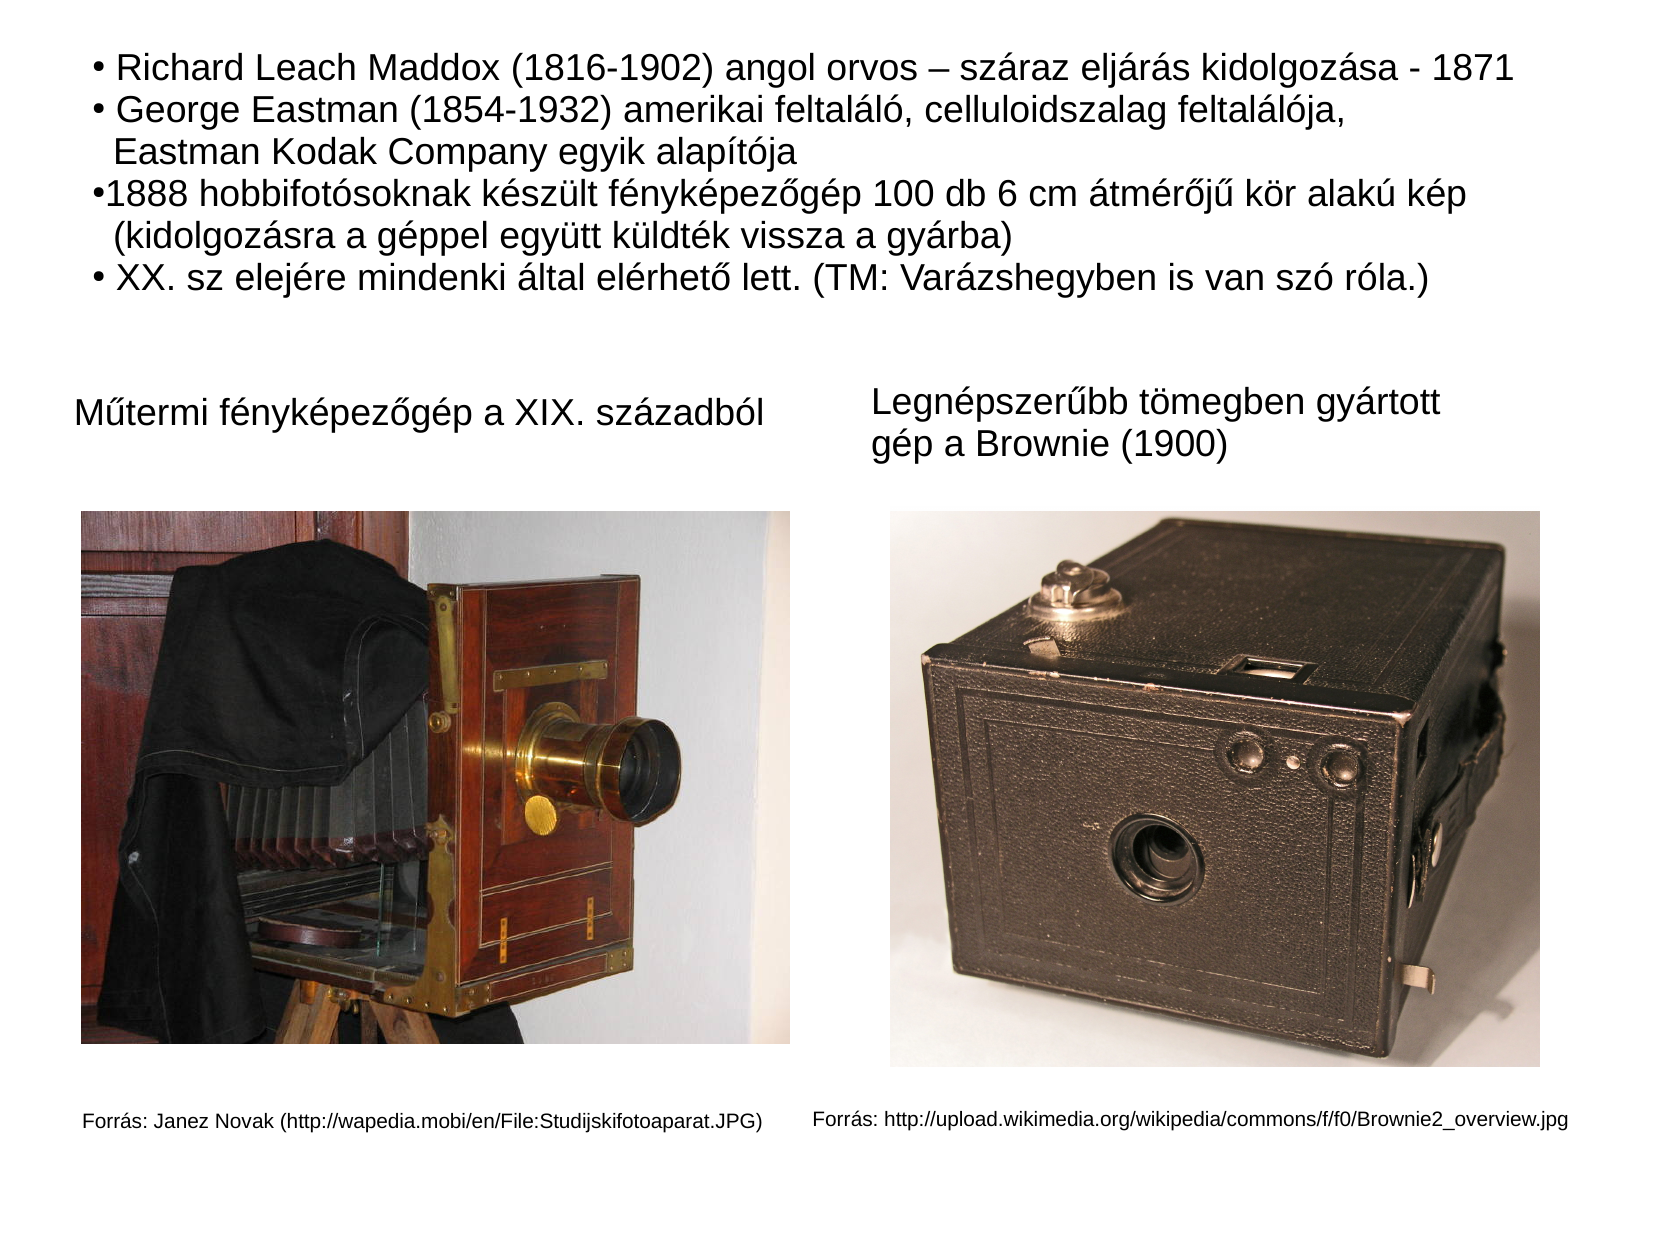

Richard Leach Maddox (1816-1902) angol orvos – száraz eljárás kidolgozása - 1871
 George Eastman (1854-1932) amerikai feltaláló, celluloidszalag feltalálója,
 Eastman Kodak Company egyik alapítója
1888 hobbifotósoknak készült fényképezőgép 100 db 6 cm átmérőjű kör alakú kép
 (kidolgozásra a géppel együtt küldték vissza a gyárba)
 XX. sz elejére mindenki által elérhető lett. (TM: Varázshegyben is van szó róla.)
Legnépszerűbb tömegben gyártott
gép a Brownie (1900)
Műtermi fényképezőgép a XIX. századból
Forrás: http://upload.wikimedia.org/wikipedia/commons/f/f0/Brownie2_overview.jpg
Forrás: Janez Novak (http://wapedia.mobi/en/File:Studijskifotoaparat.JPG)